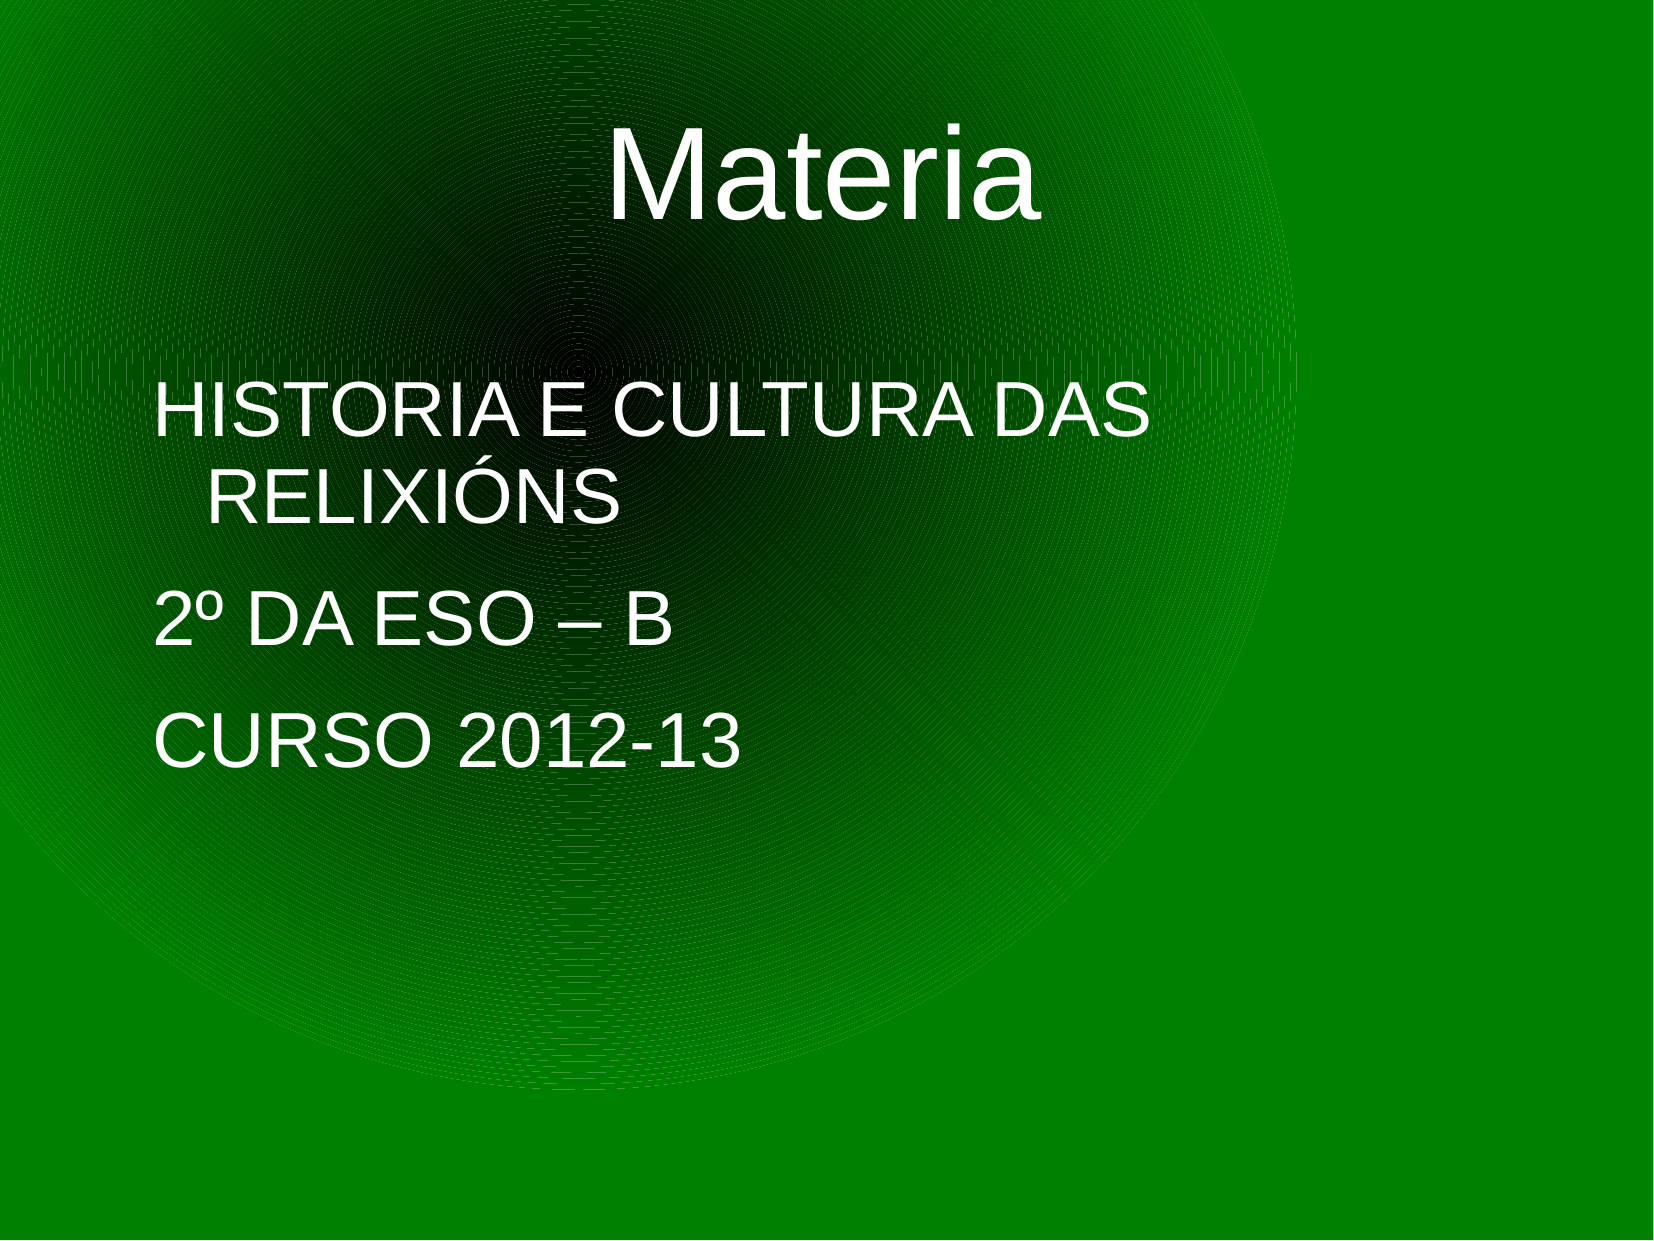

# Materia
HISTORIA E CULTURA DAS RELIXIÓNS
2º DA ESO – B
CURSO 2012-13